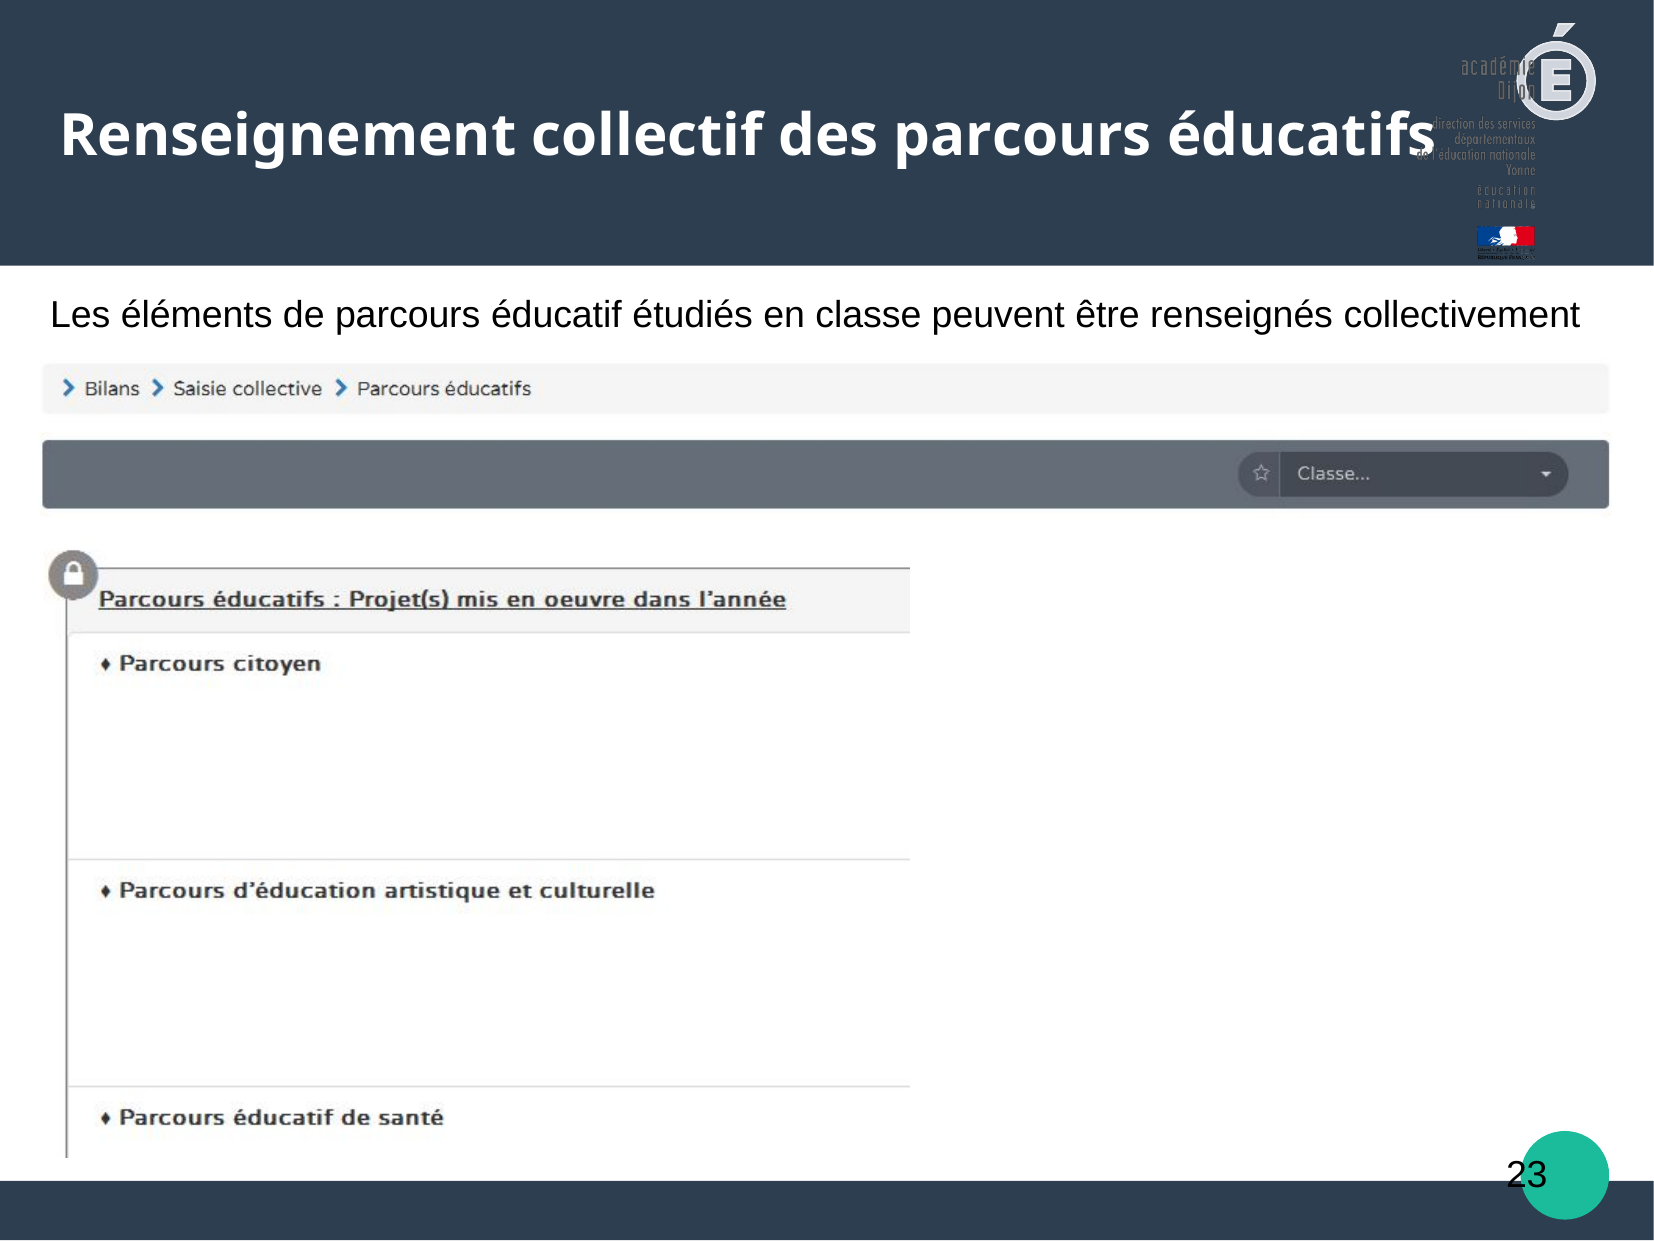

# Renseignement collectif des parcours éducatifs
Les éléments de parcours éducatif étudiés en classe peuvent être renseignés collectivement
23